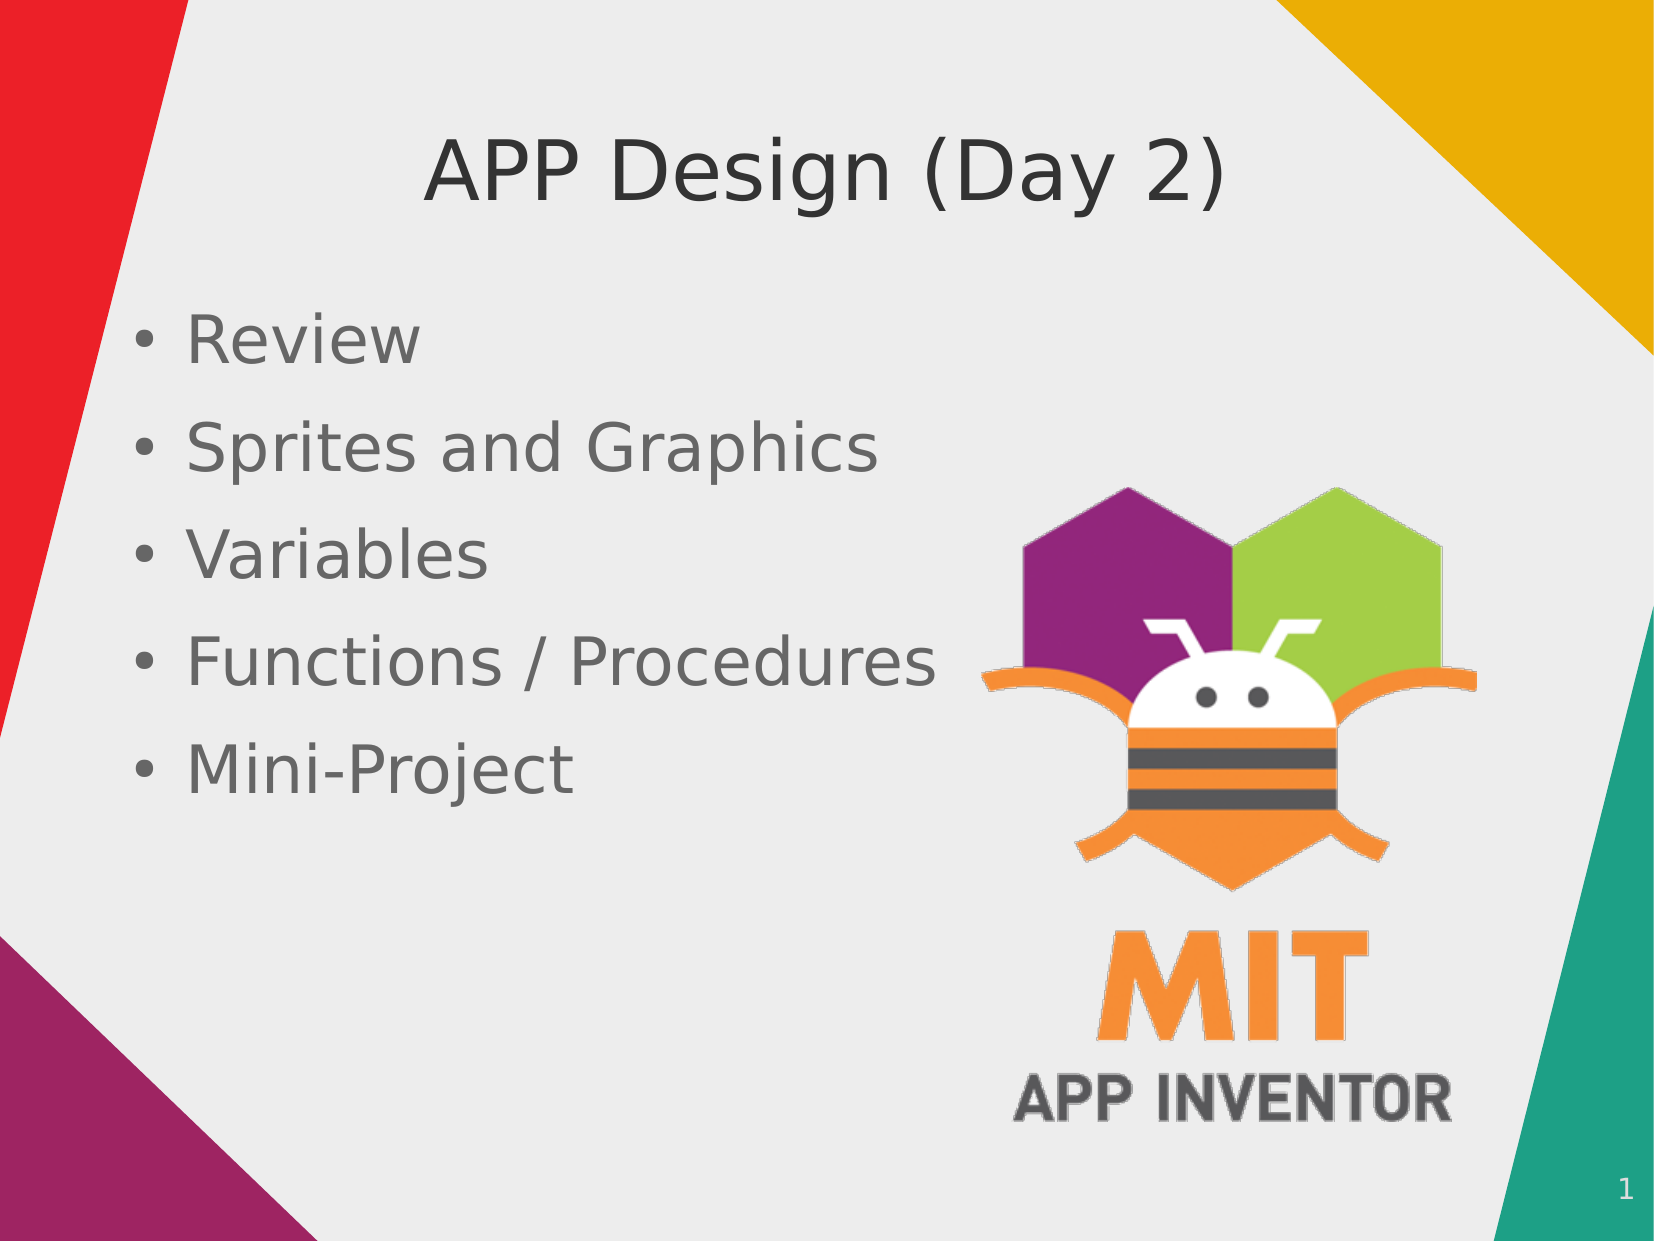

# APP Design (Day 2)
Review
Sprites and Graphics
Variables
Functions / Procedures
Mini-Project
1